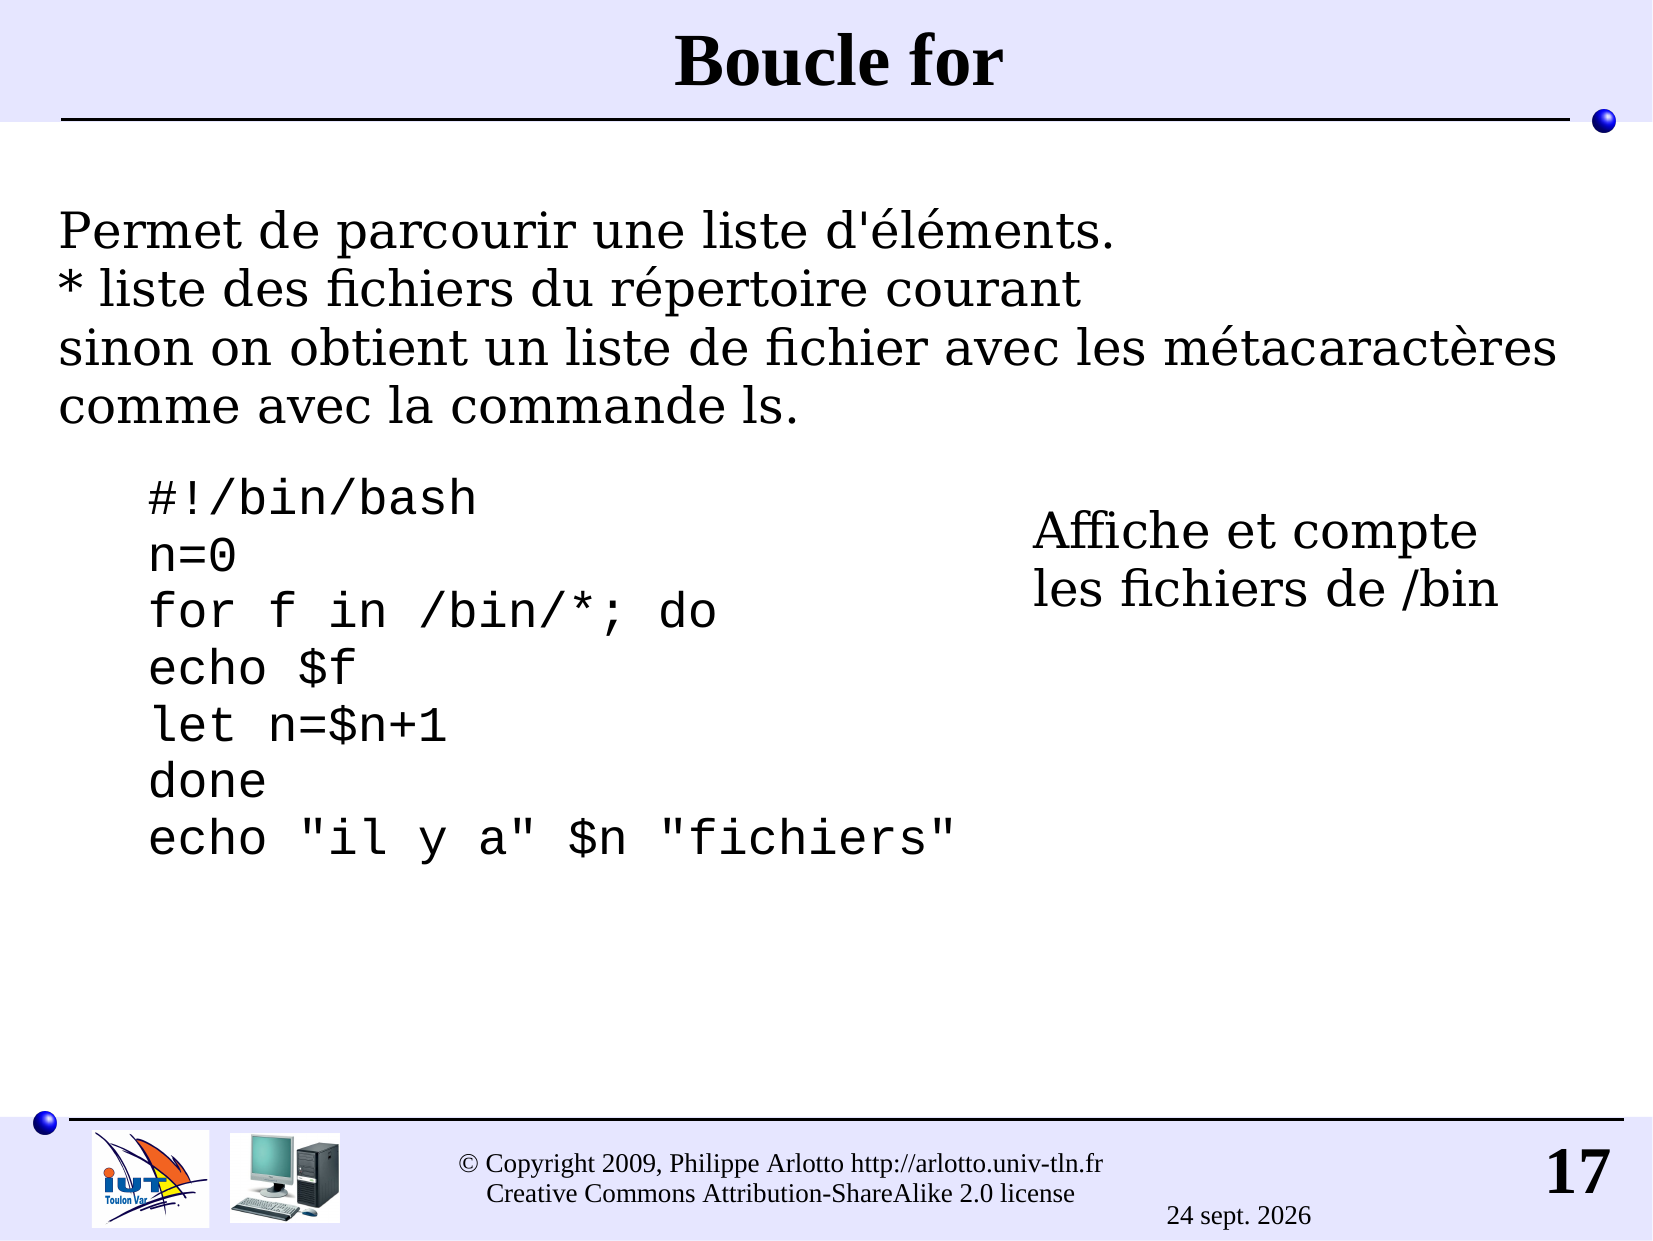

# Boucle for
Permet de parcourir une liste d'éléments.
* liste des fichiers du répertoire courant
sinon on obtient un liste de fichier avec les métacaractères
comme avec la commande ls.
#!/bin/bash
n=0
for f in /bin/*; do
echo $f
let n=$n+1
done
echo "il y a" $n "fichiers"
Affiche et compte
les fichiers de /bin